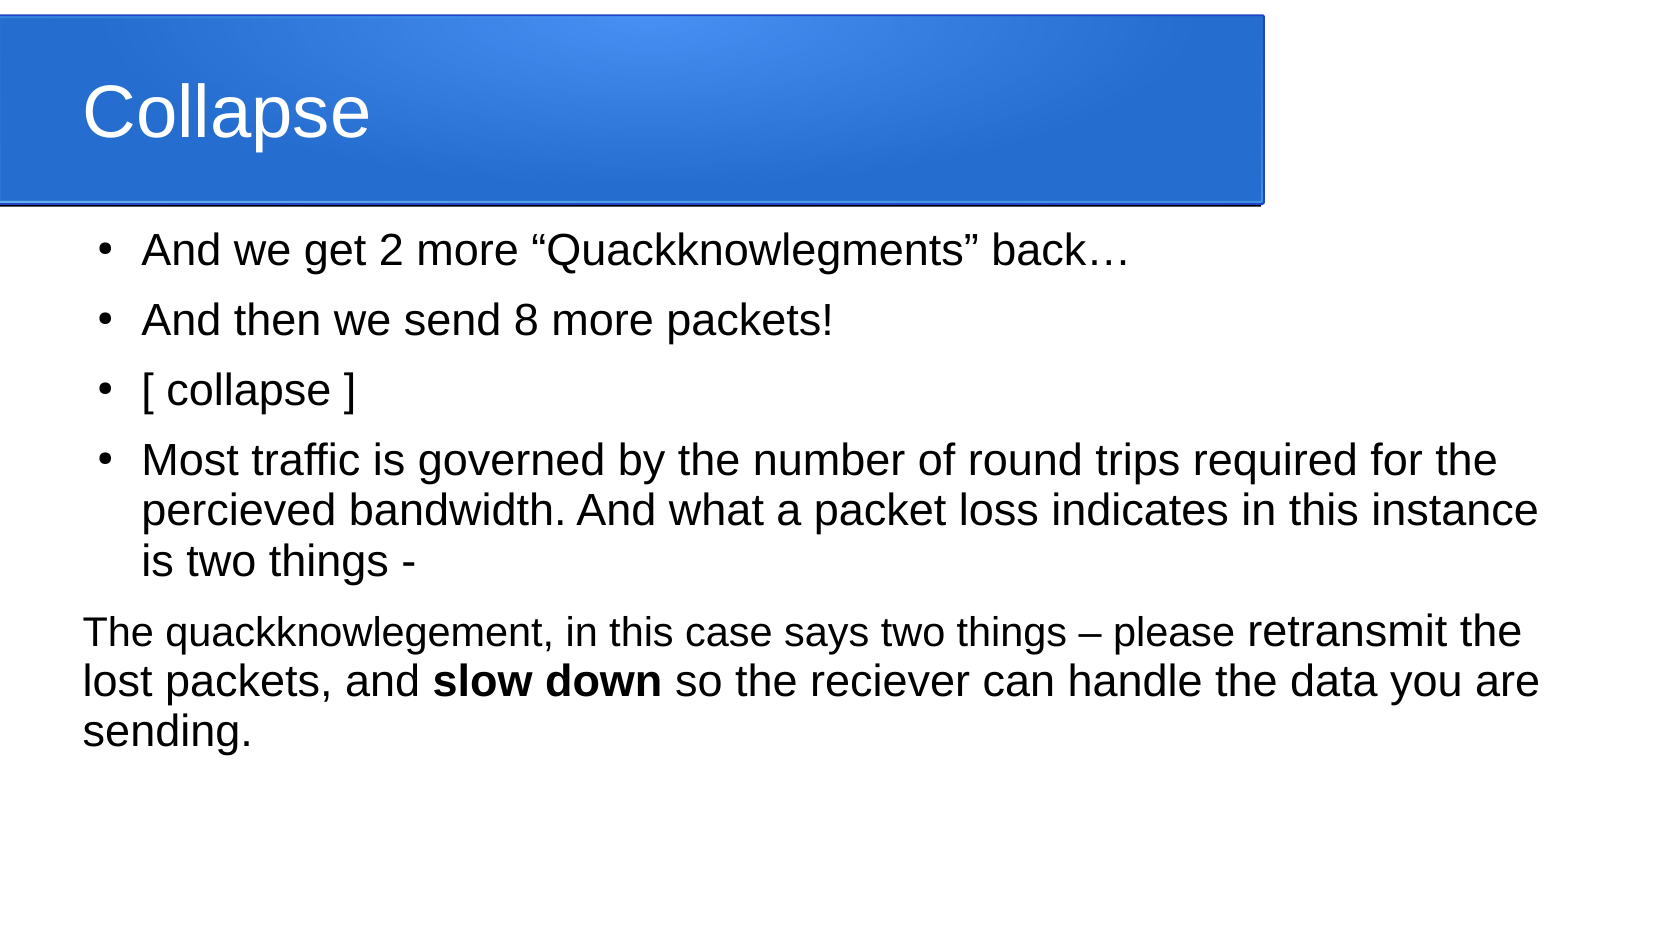

# Collapse
And we get 2 more “Quackknowlegments” back…
And then we send 8 more packets!
[ collapse ]
Most traffic is governed by the number of round trips required for the percieved bandwidth. And what a packet loss indicates in this instance is two things -
The quackknowlegement, in this case says two things – please retransmit the lost packets, and slow down so the reciever can handle the data you are sending.